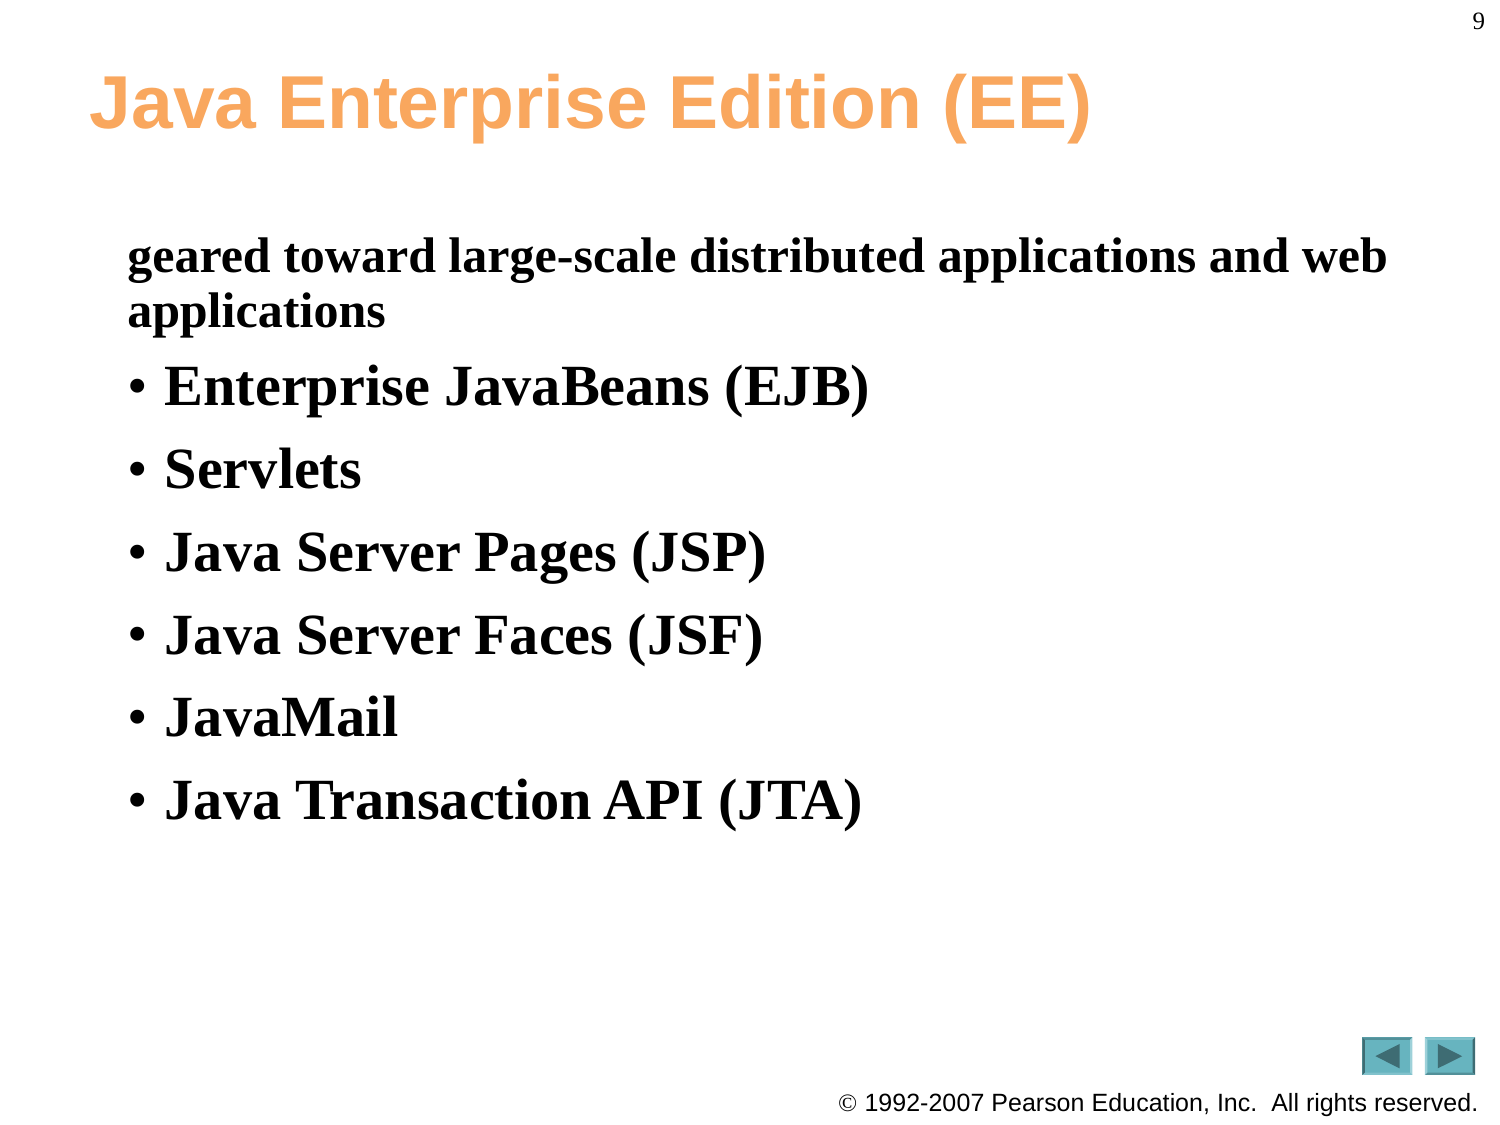

9
# Java Enterprise Edition (EE)
geared toward large-scale distributed applications and web applications
Enterprise JavaBeans (EJB)
Servlets
Java Server Pages (JSP)
Java Server Faces (JSF)
JavaMail
Java Transaction API (JTA)